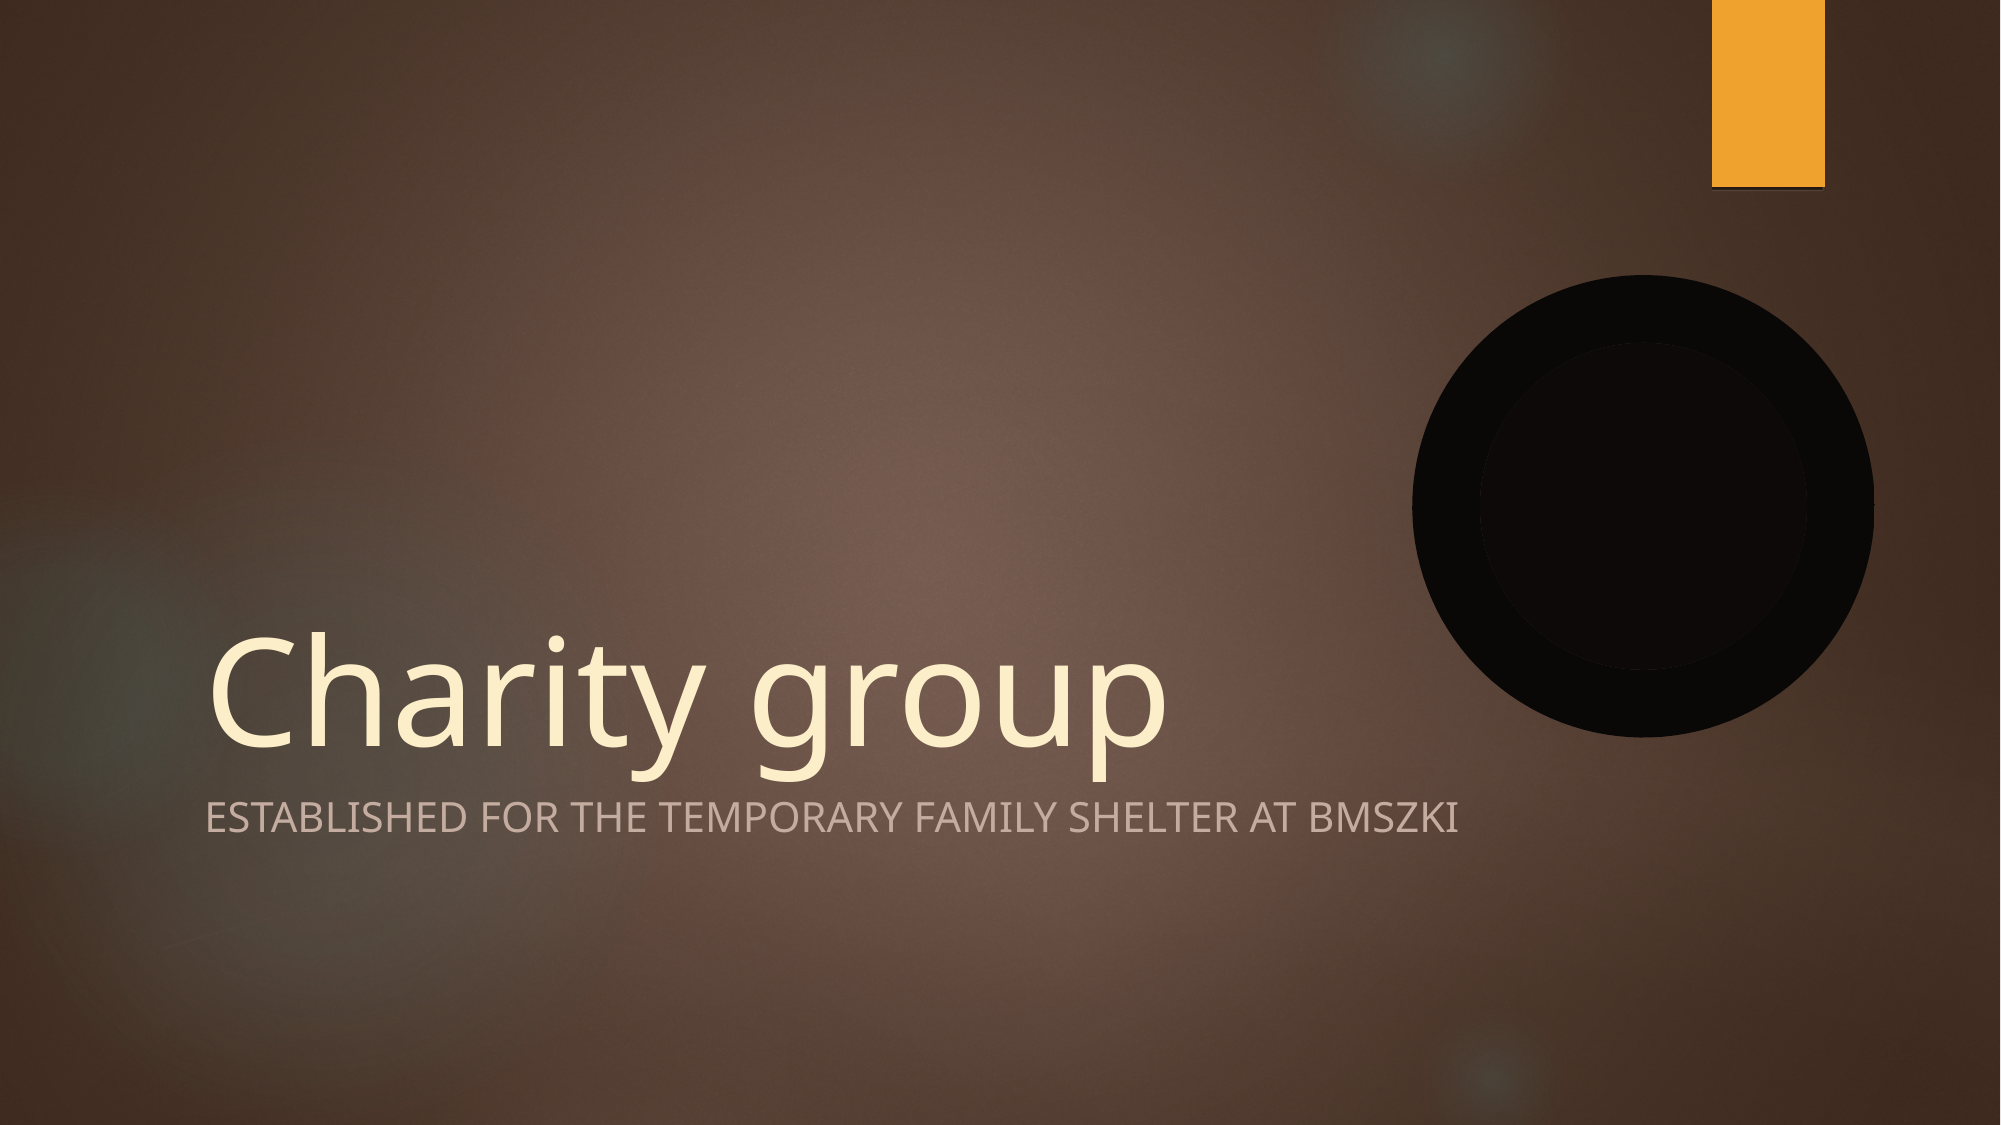

# Charity group
Established for the Temporary Family shelter at BMSZKI